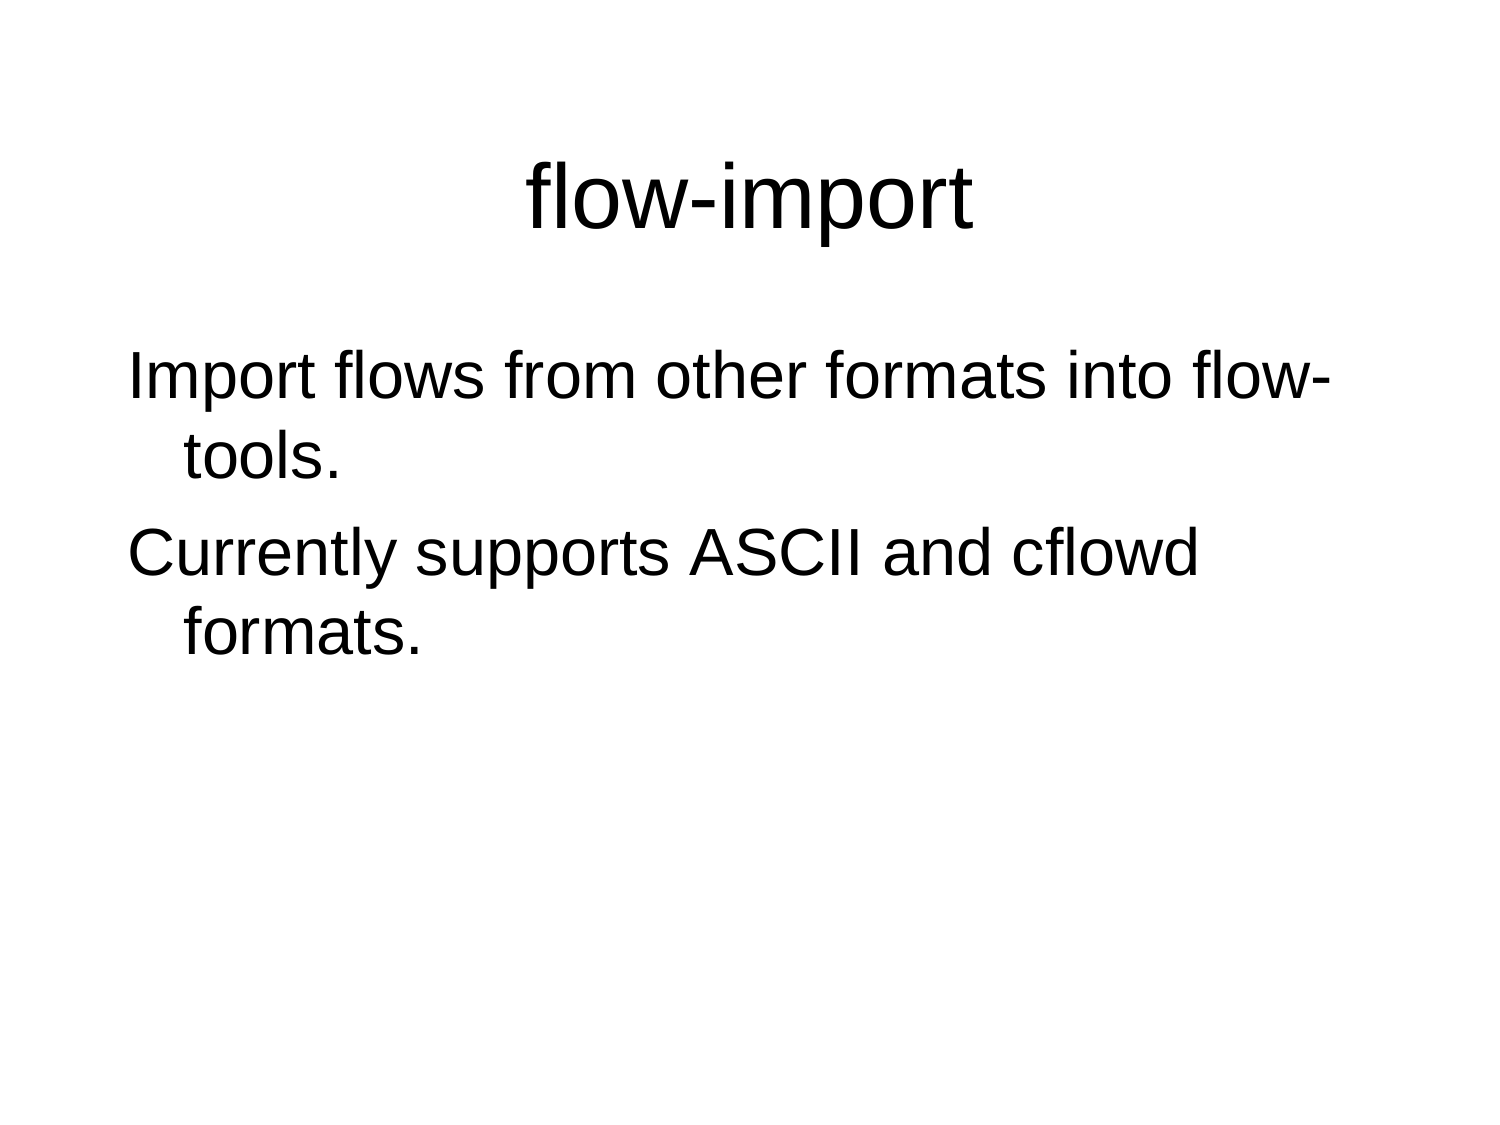

# flow-import
Import flows from other formats into flow-tools.
Currently supports ASCII and cflowd formats.